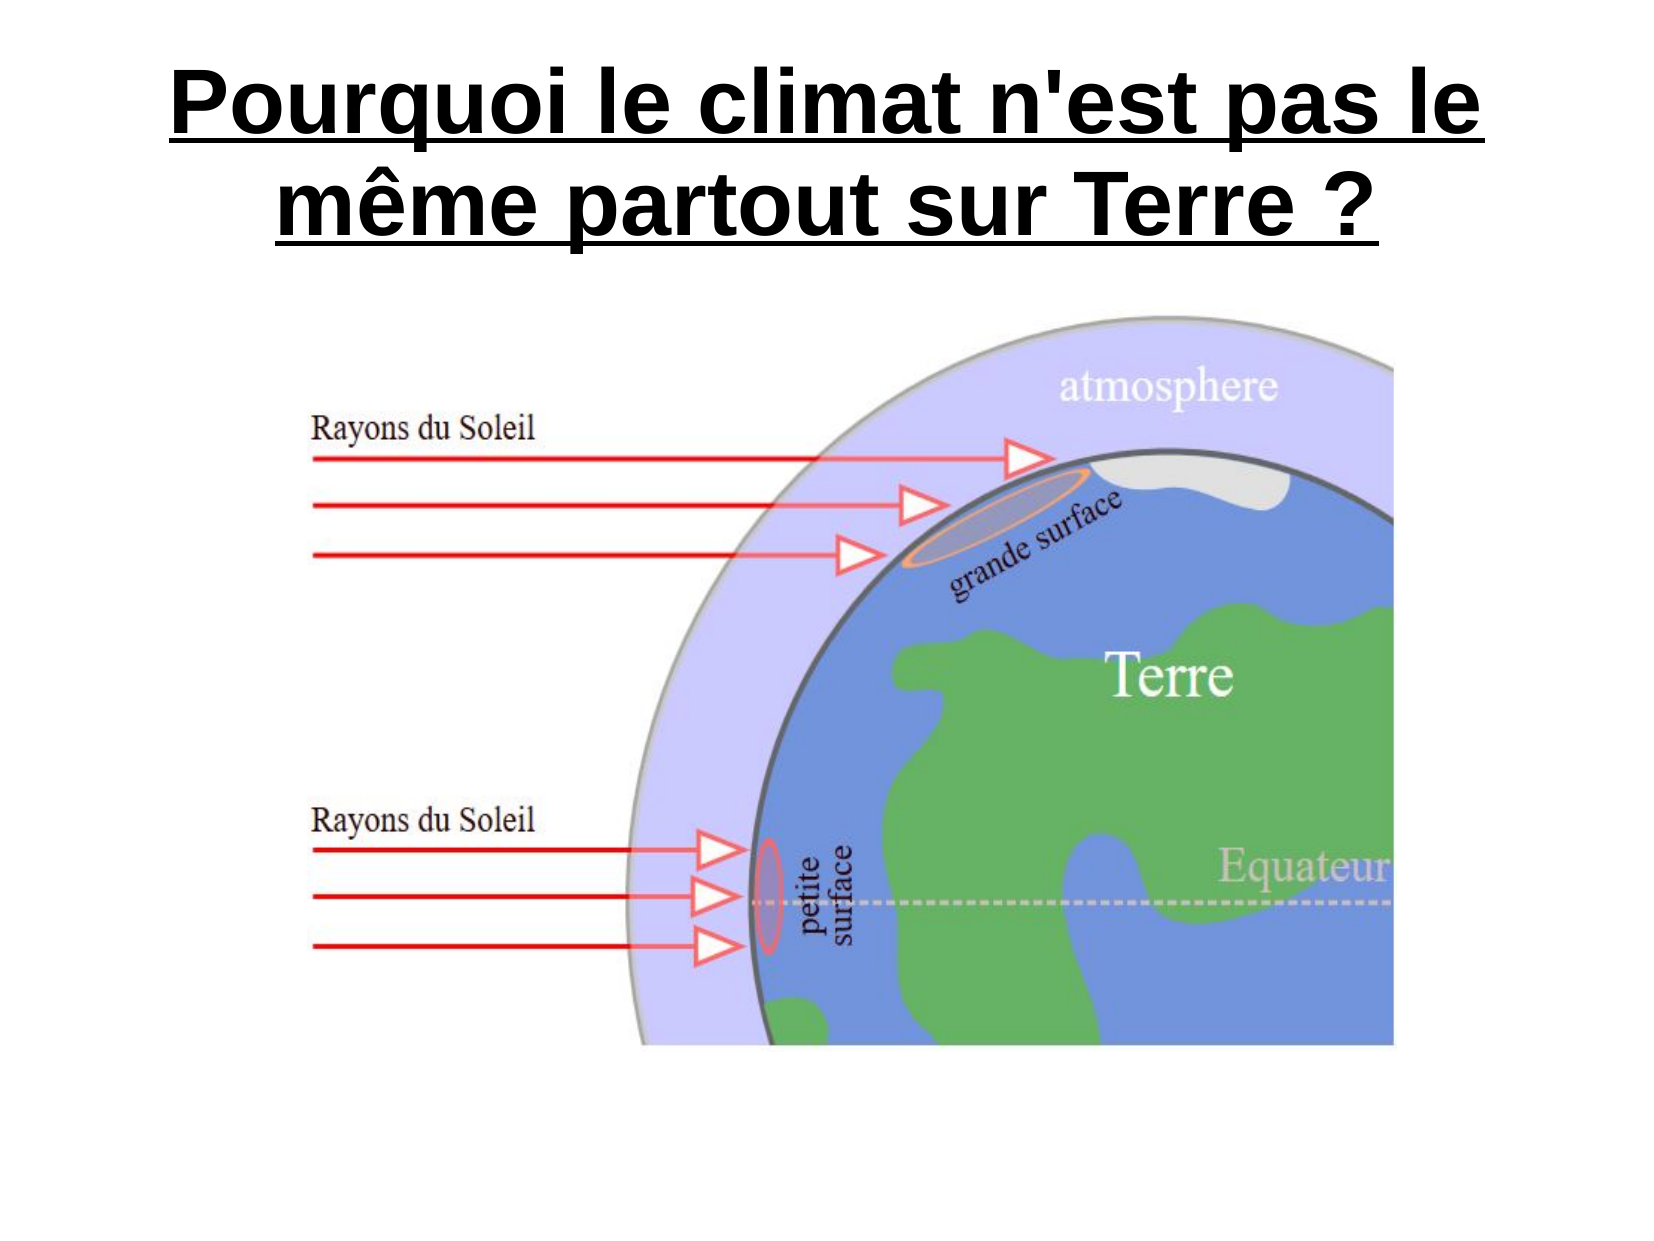

# Pourquoi le climat n'est pas le même partout sur Terre ?